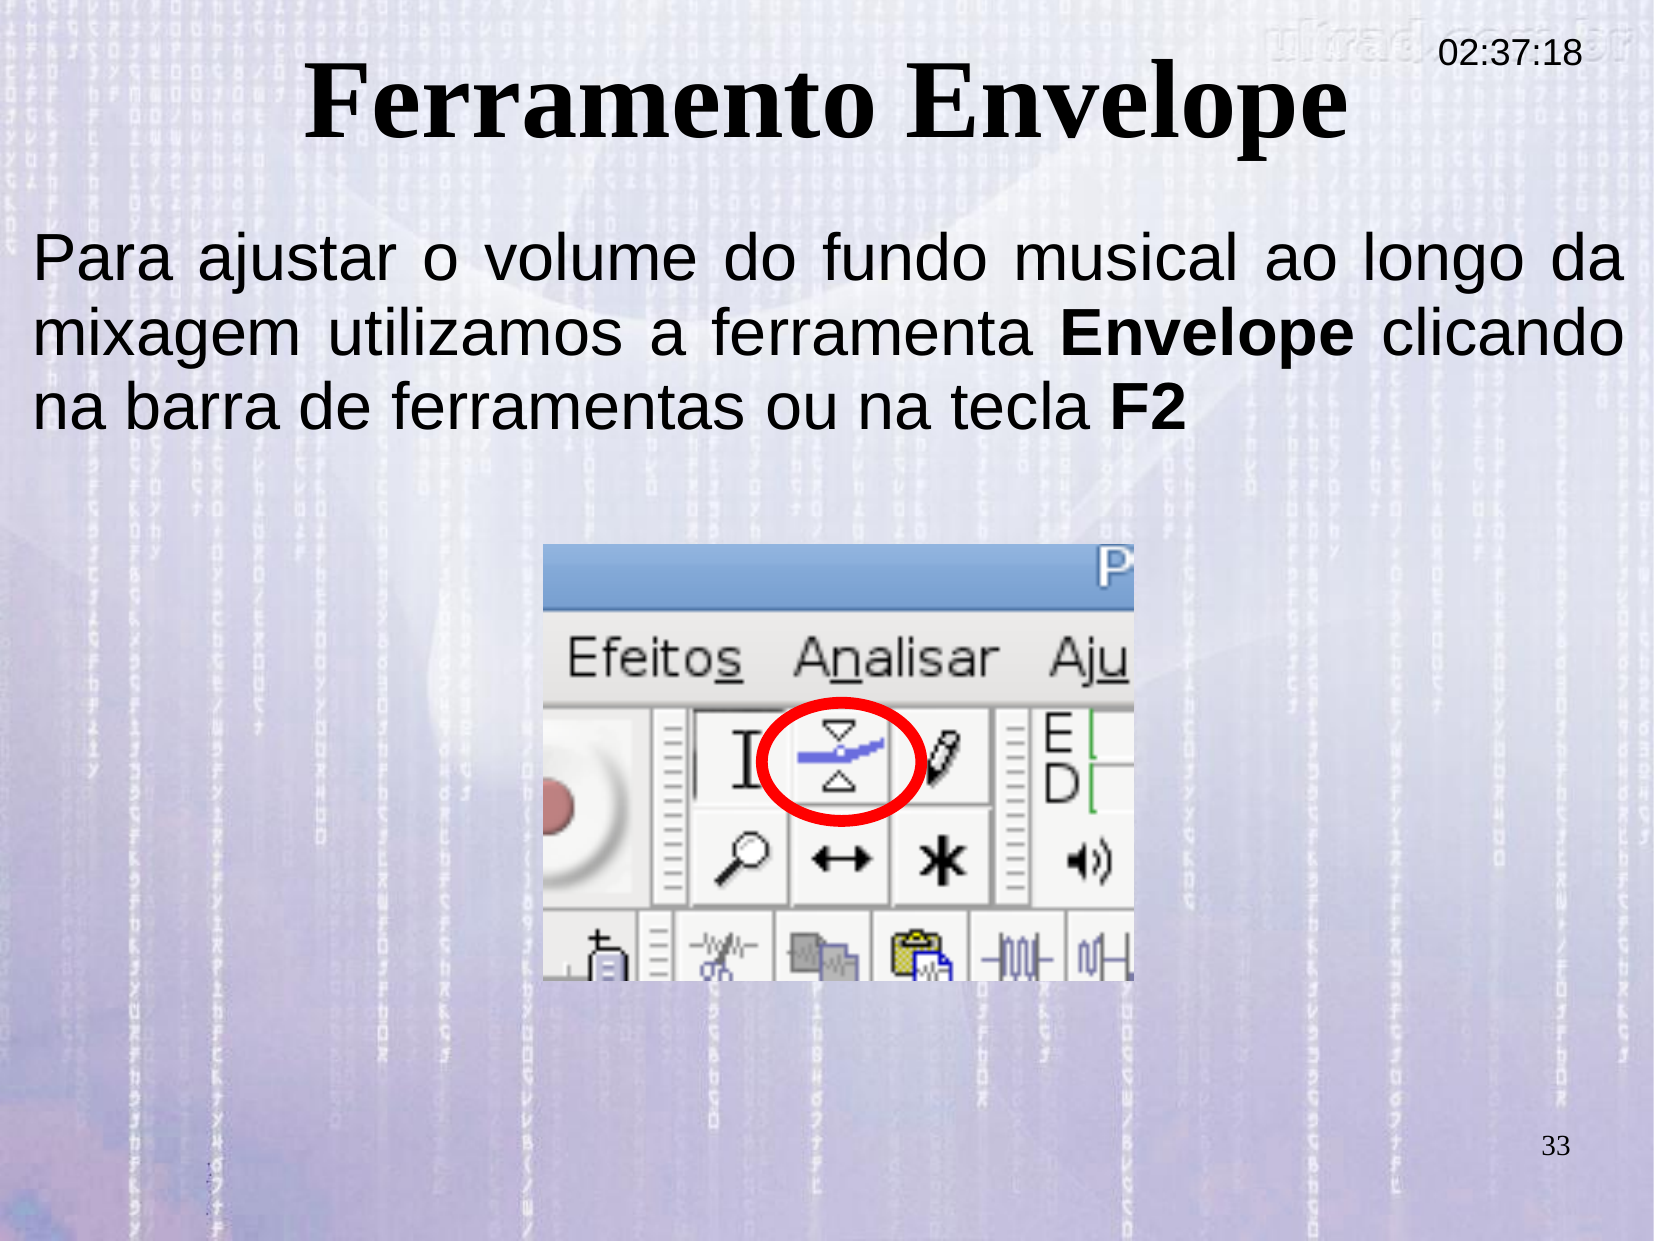

02:22:19
Ferramento Envelope
Para ajustar o volume do fundo musical ao longo da mixagem utilizamos a ferramenta Envelope clicando na barra de ferramentas ou na tecla F2
33